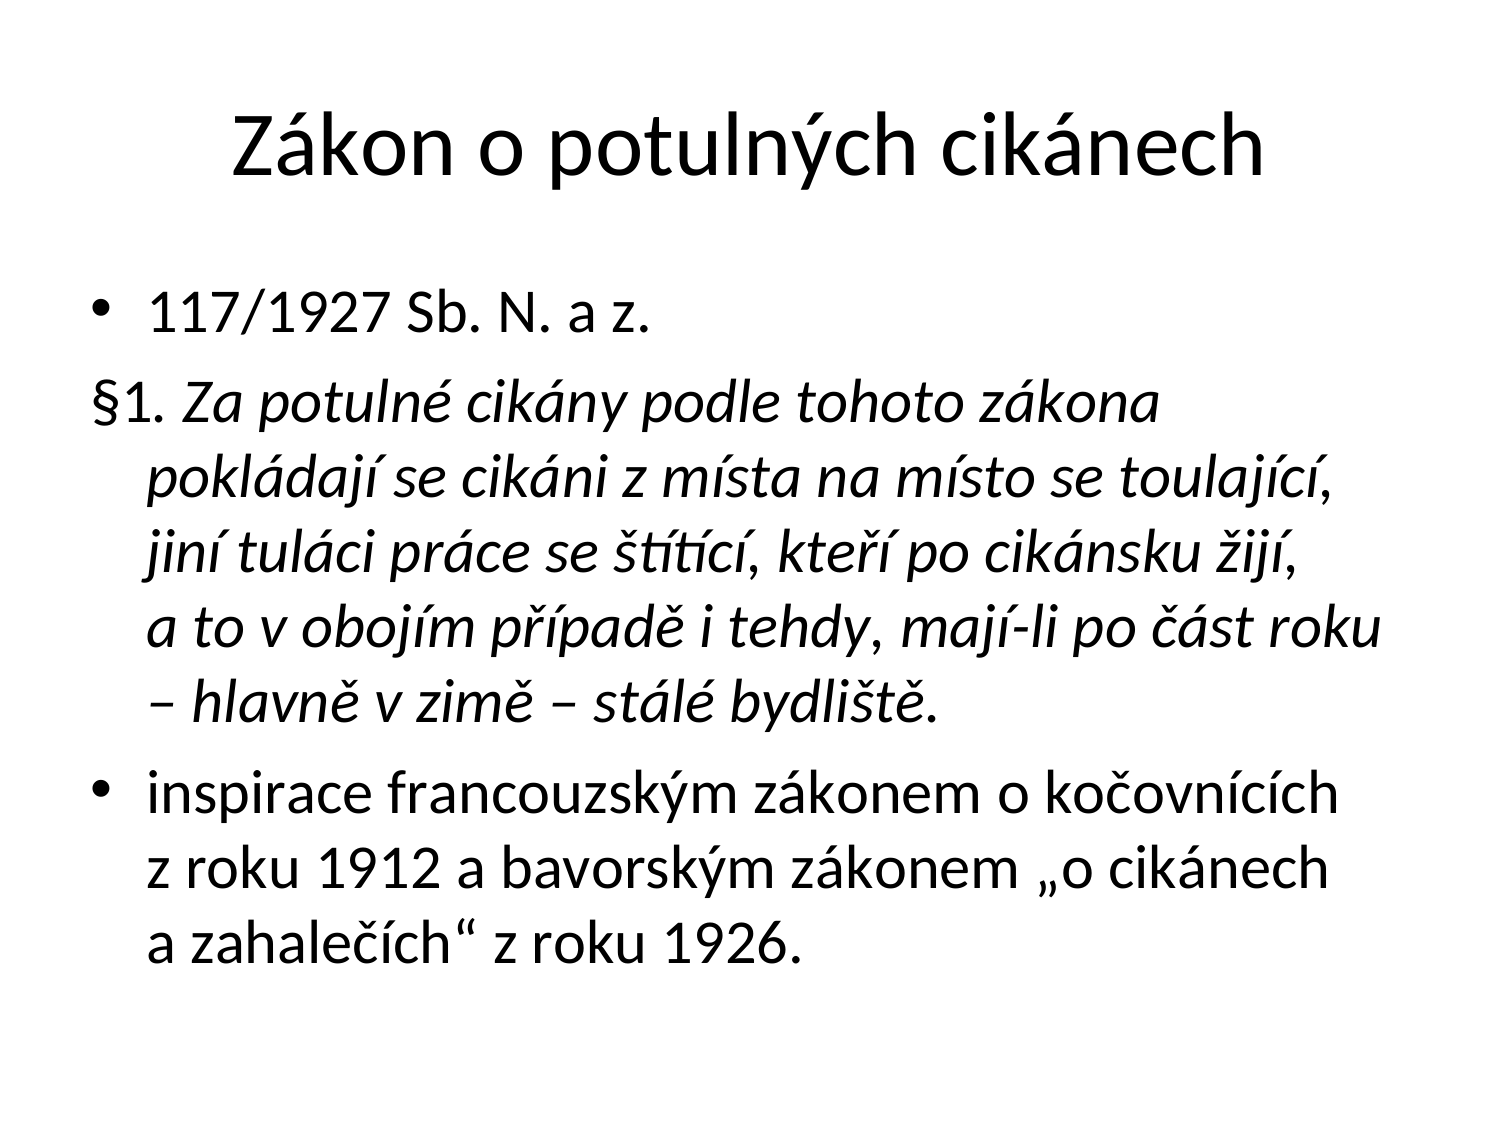

# Zákon o potulných cikánech
117/1927 Sb. N. a z.
§1. Za potulné cikány podle tohoto zákona pokládají se cikáni z místa na místo se toulající, jiní tuláci práce se štítící, kteří po cikánsku žijí,
a to v obojím případě i tehdy, mají-li po část roku – hlavně v zimě – stálé bydliště.
inspirace francouzským zákonem o kočovnících
z roku 1912 a bavorským zákonem „o cikánech
a zahalečích“ z roku 1926.